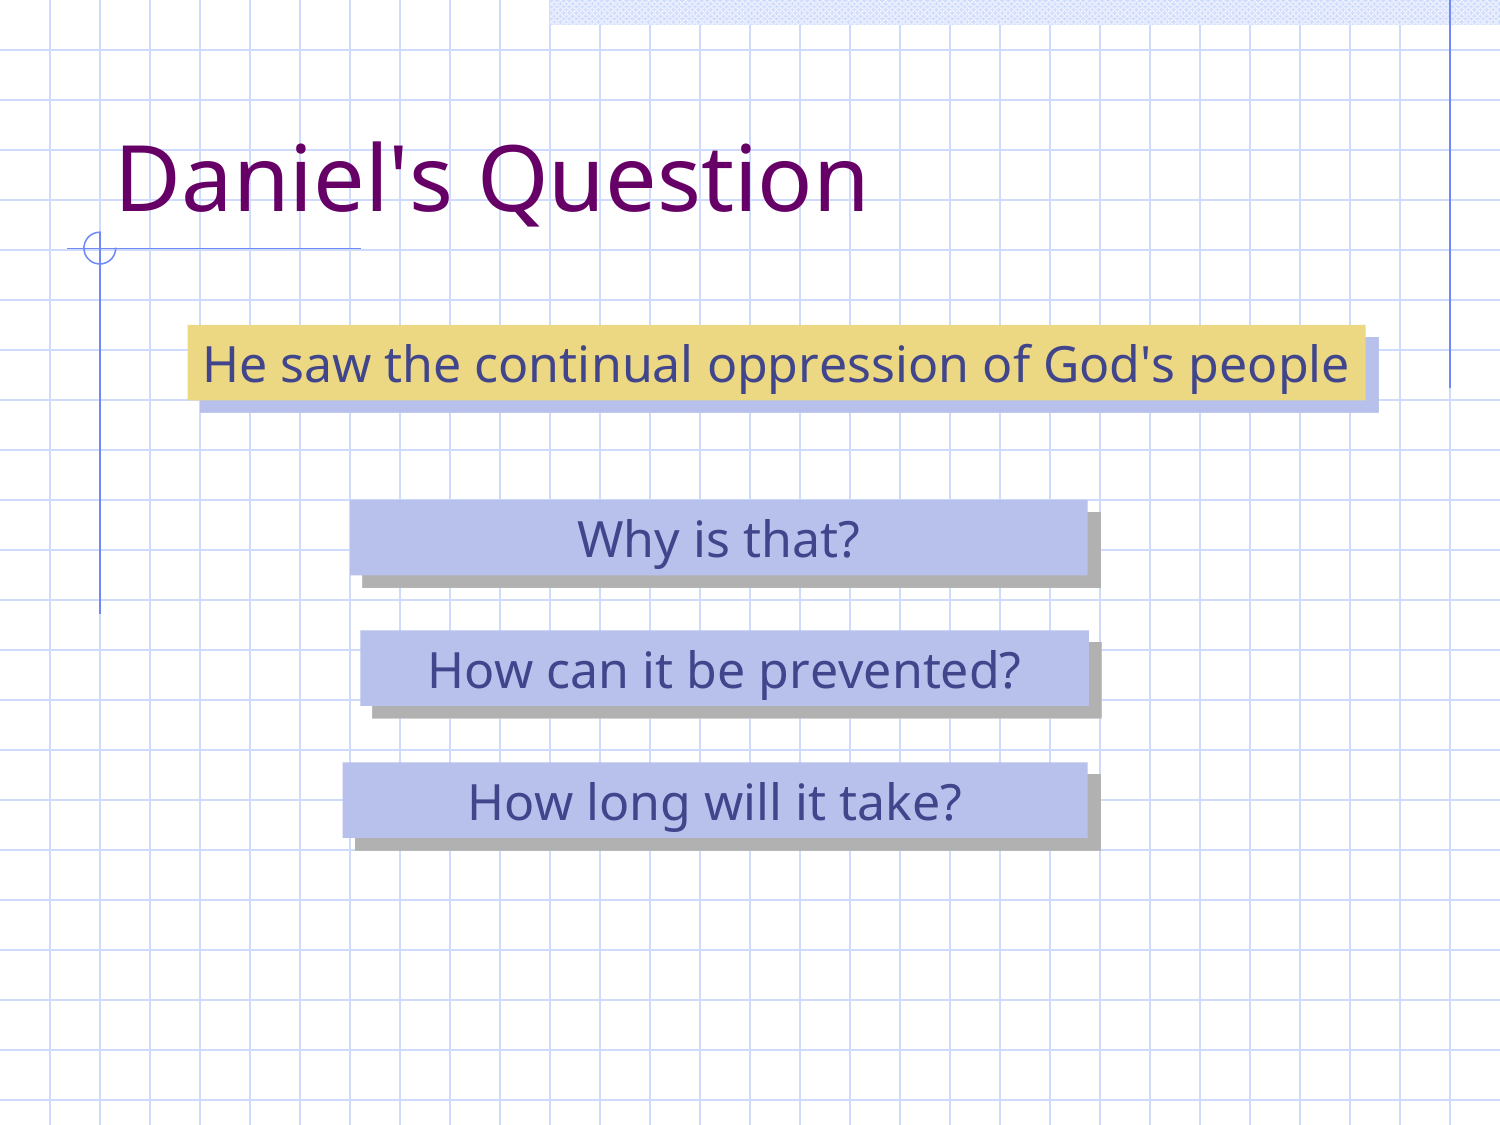

# Daniel's Question
He saw the continual oppression of God's people
Why is that?
 How can it be prevented?
How long will it take?